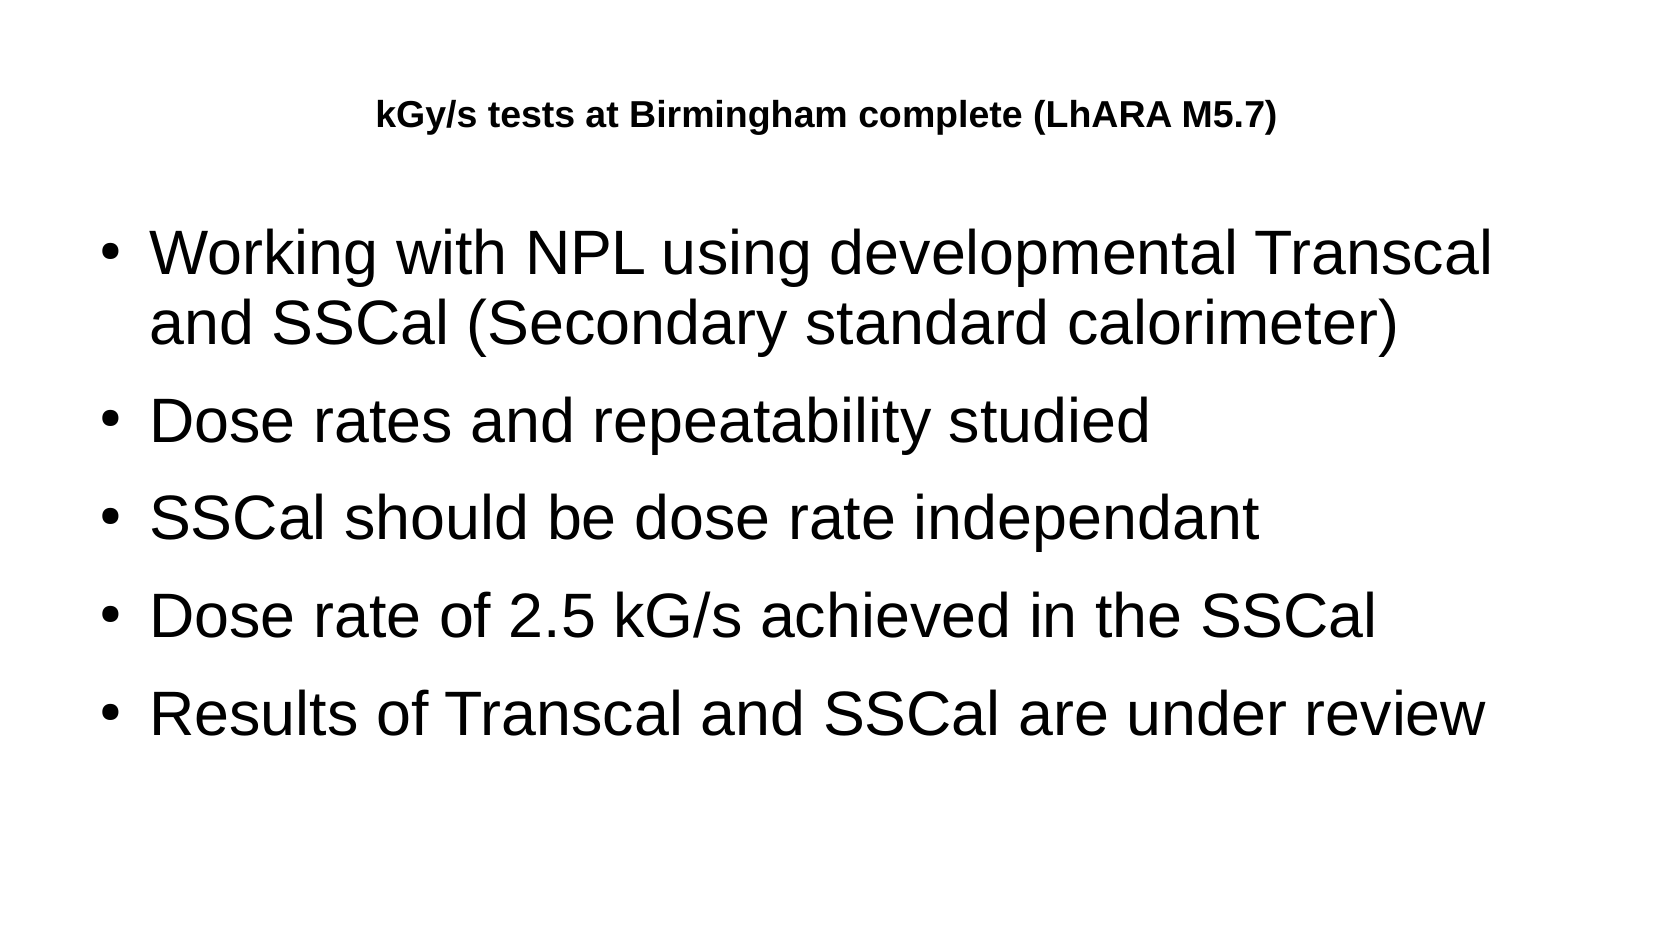

# kGy/s tests at Birmingham complete (LhARA M5.7)
Working with NPL using developmental Transcal and SSCal (Secondary standard calorimeter)
Dose rates and repeatability studied
SSCal should be dose rate independant
Dose rate of 2.5 kG/s achieved in the SSCal
Results of Transcal and SSCal are under review